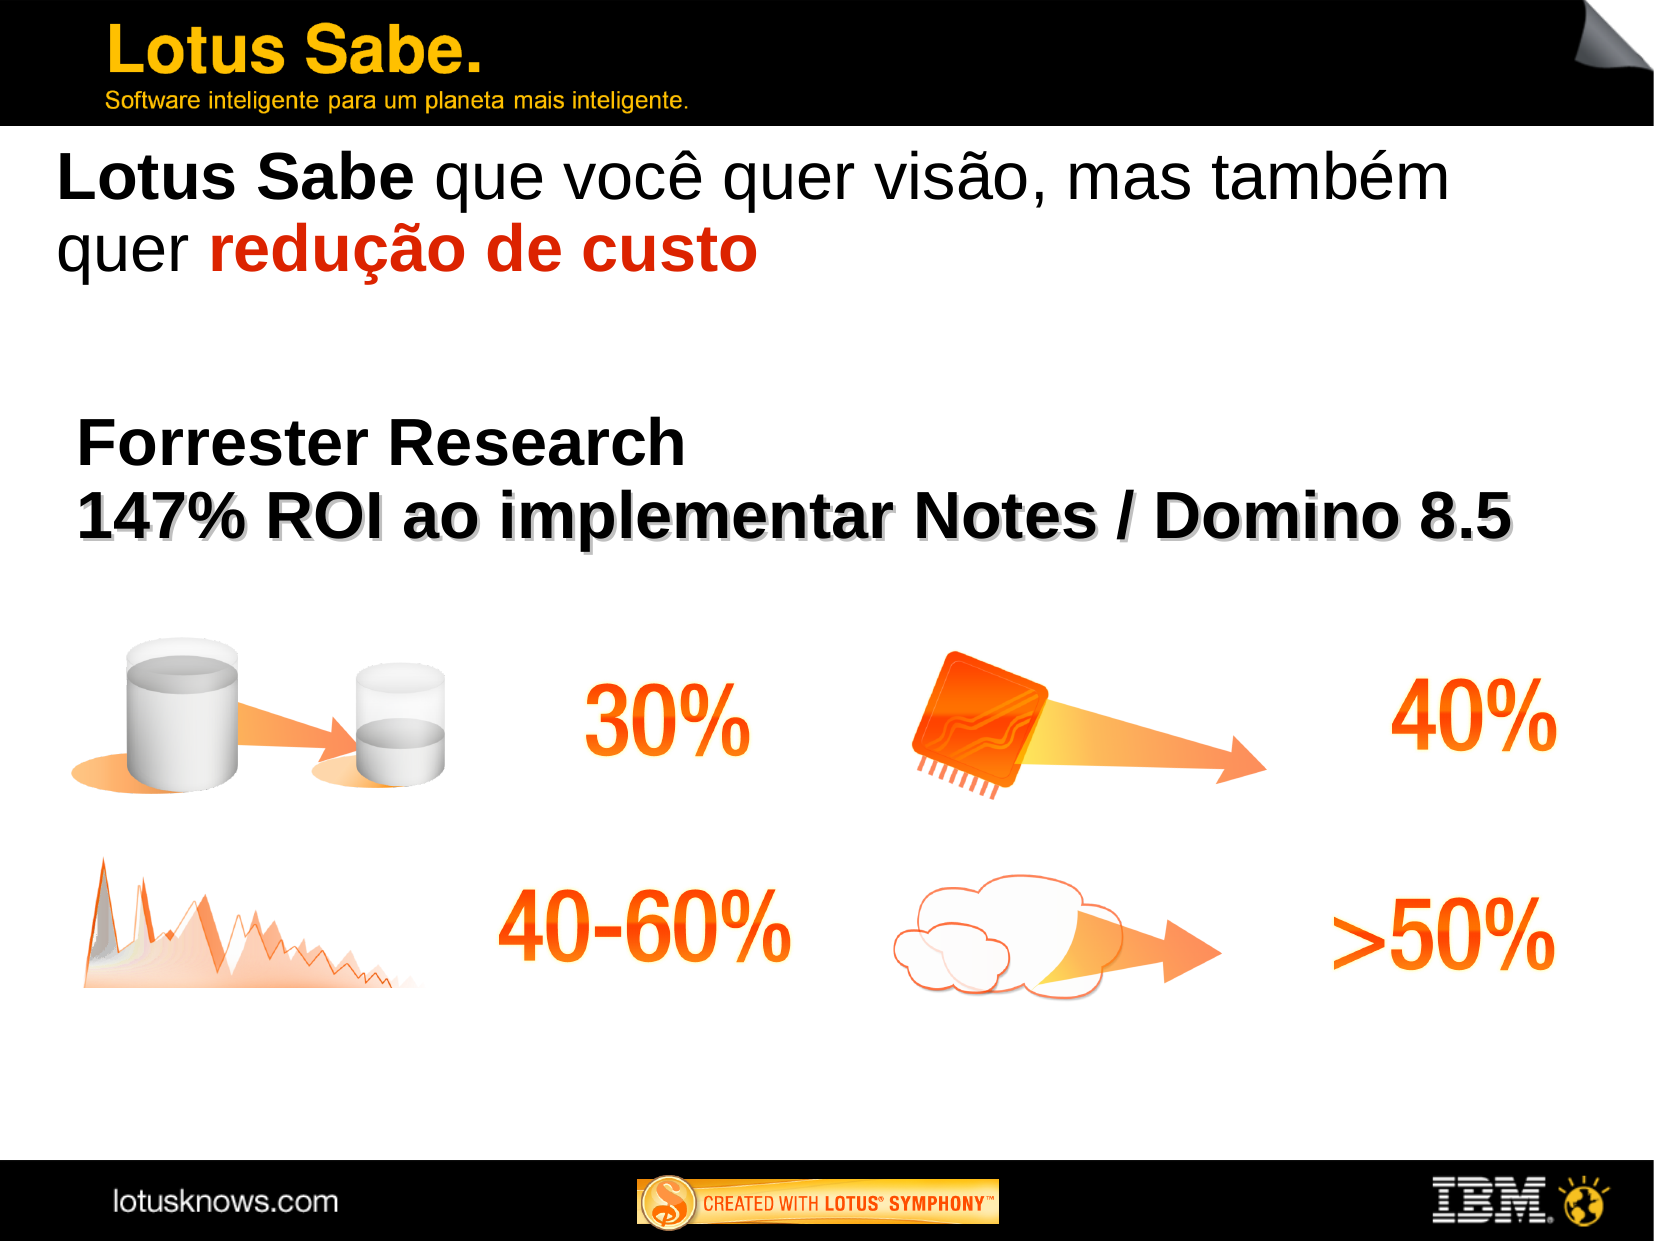

# Lotus Sabe que você quer visão, mas também quer redução de custo
Forrester Research
147% ROI ao implementar Notes / Domino 8.5